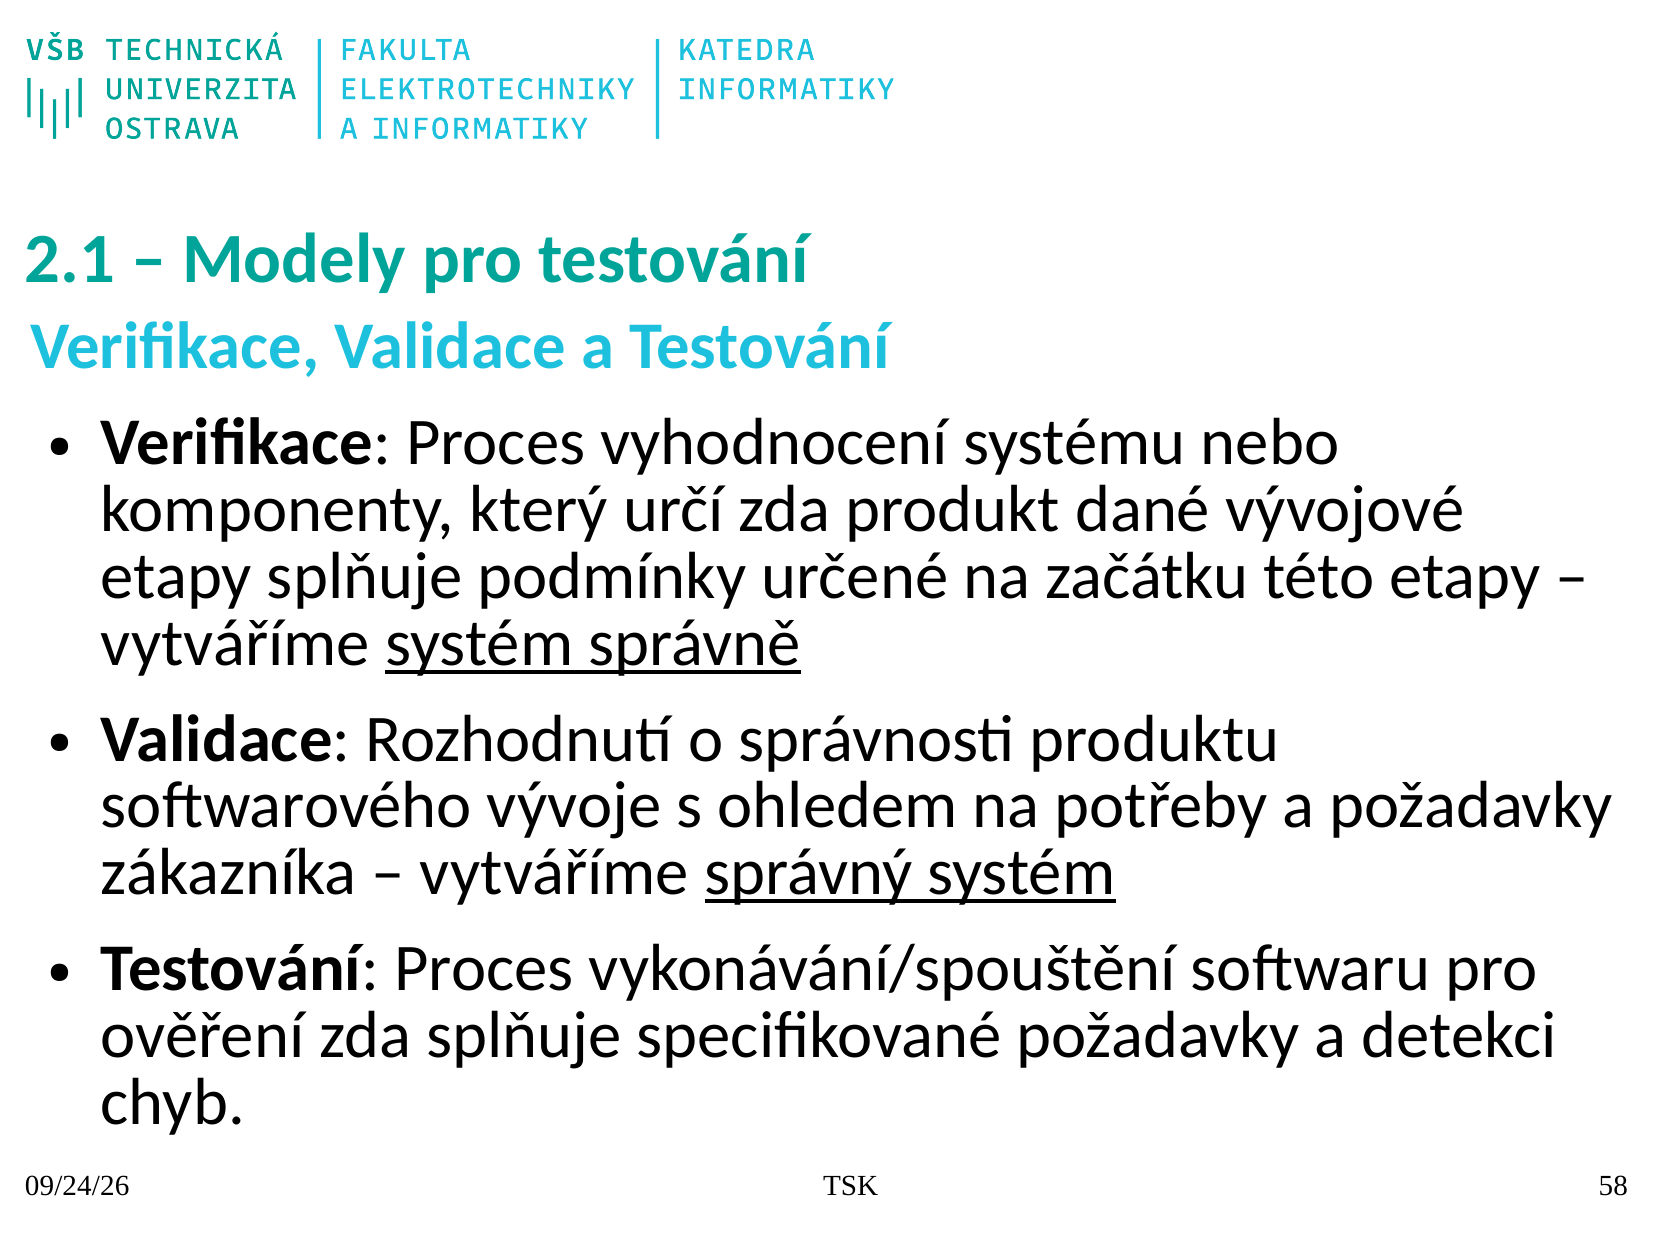

# 2.1 – Modely pro testování
Verifikace, Validace a Testování
Verifikace: Proces vyhodnocení systému nebo komponenty, který určí zda produkt dané vývojové etapy splňuje podmínky určené na začátku této etapy – vytváříme systém správně
Validace: Rozhodnutí o správnosti produktu softwarového vývoje s ohledem na potřeby a požadavky zákazníka – vytváříme správný systém
Testování: Proces vykonávání/spouštění softwaru pro ověření zda splňuje specifikované požadavky a detekci chyb.
TSK
58